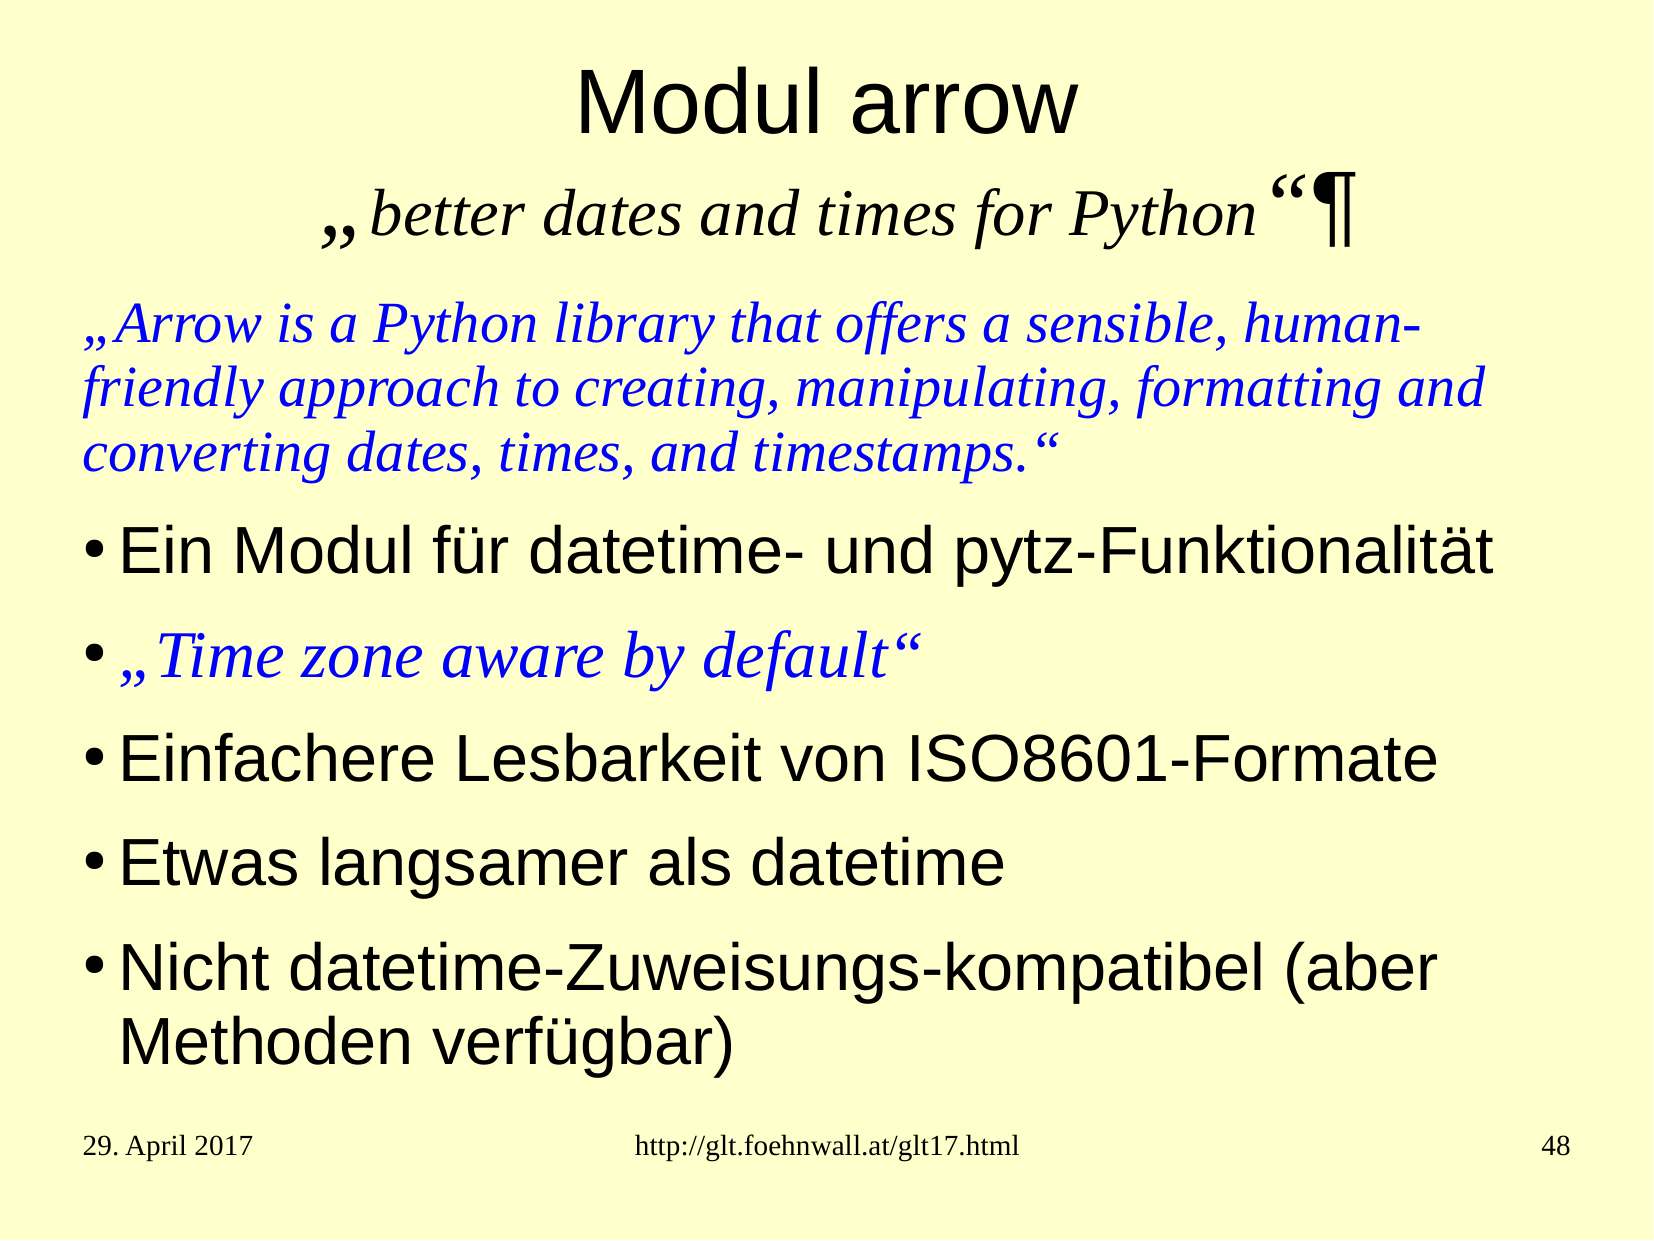

# Modul arrow „better dates and times for Python“¶
„Arrow is a Python library that offers a sensible, human-friendly approach to creating, manipulating, formatting and converting dates, times, and timestamps.“
Ein Modul für datetime- und pytz-Funktionalität
„Time zone aware by default“
Einfachere Lesbarkeit von ISO8601-Formate
Etwas langsamer als datetime
Nicht datetime-Zuweisungs-kompatibel (aber Methoden verfügbar)
29. April 2017
http://glt.foehnwall.at/glt17.html
48